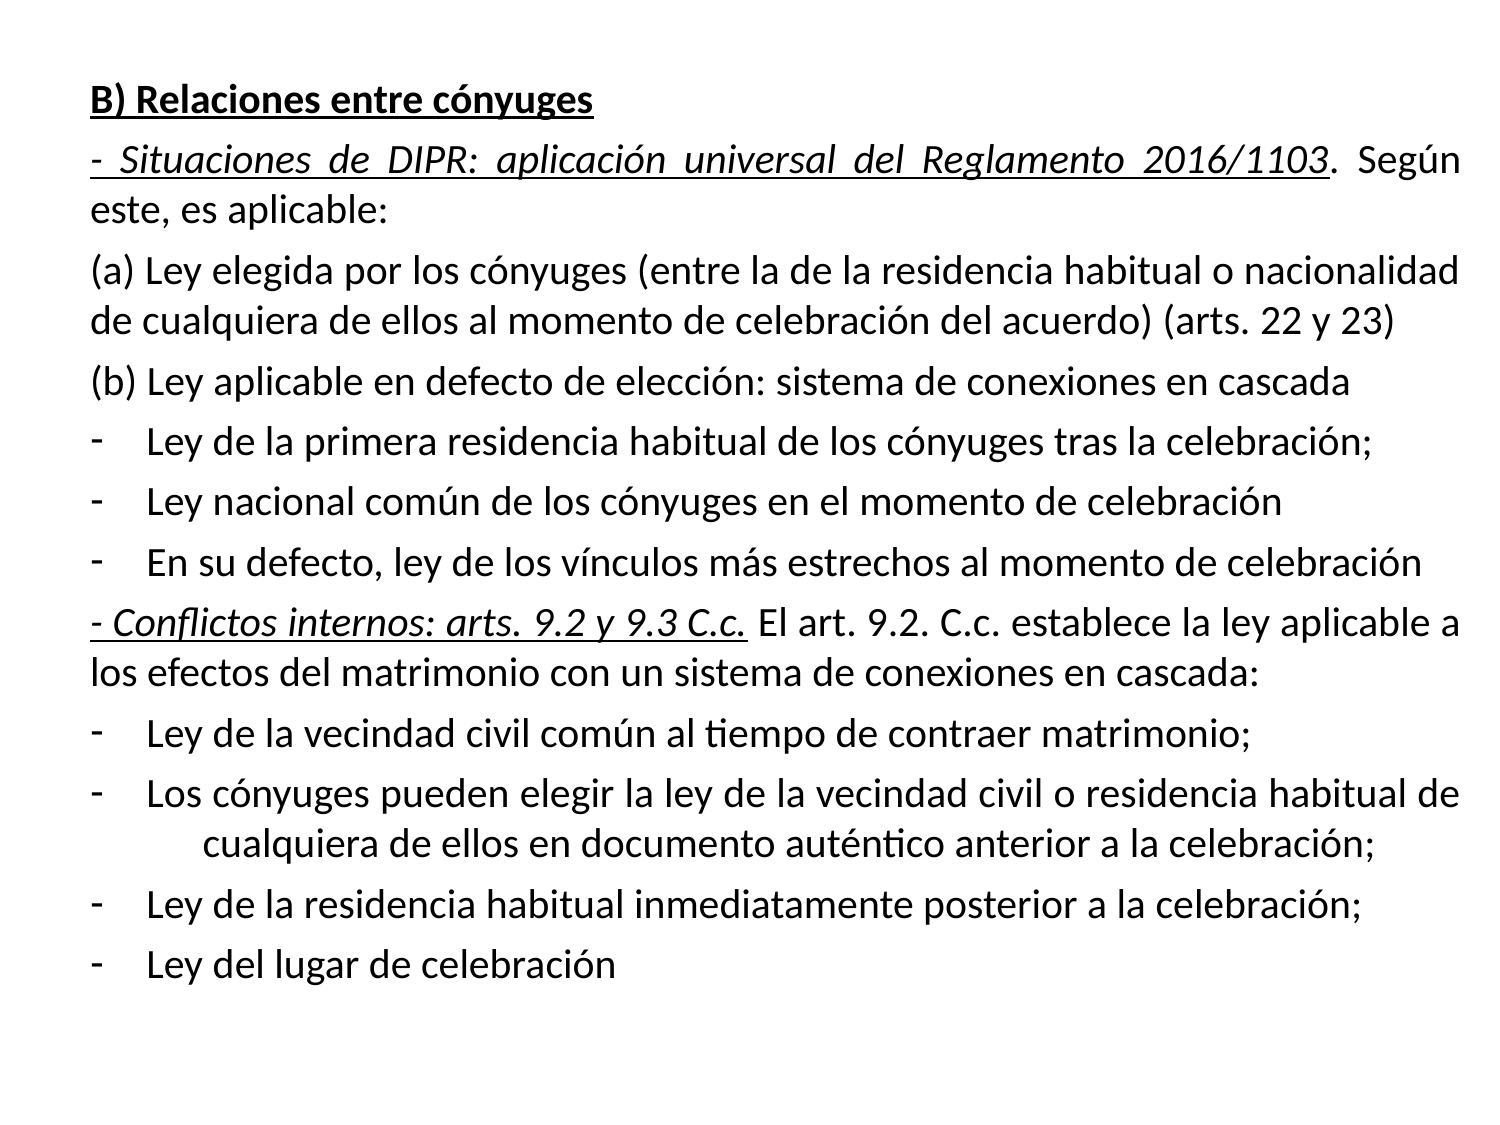

# B) Relaciones entre cónyuges
- Situaciones de DIPR: aplicación universal del Reglamento 2016/1103. Según este, es aplicable:
(a) Ley elegida por los cónyuges (entre la de la residencia habitual o nacionalidad de cualquiera de ellos al momento de celebración del acuerdo) (arts. 22 y 23)
(b) Ley aplicable en defecto de elección: sistema de conexiones en cascada
Ley de la primera residencia habitual de los cónyuges tras la celebración;
Ley nacional común de los cónyuges en el momento de celebración
En su defecto, ley de los vínculos más estrechos al momento de celebración
- Conflictos internos: arts. 9.2 y 9.3 C.c. El art. 9.2. C.c. establece la ley aplicable a los efectos del matrimonio con un sistema de conexiones en cascada:
Ley de la vecindad civil común al tiempo de contraer matrimonio;
Los cónyuges pueden elegir la ley de la vecindad civil o residencia habitual de cualquiera de ellos en documento auténtico anterior a la celebración;
Ley de la residencia habitual inmediatamente posterior a la celebración;
Ley del lugar de celebración